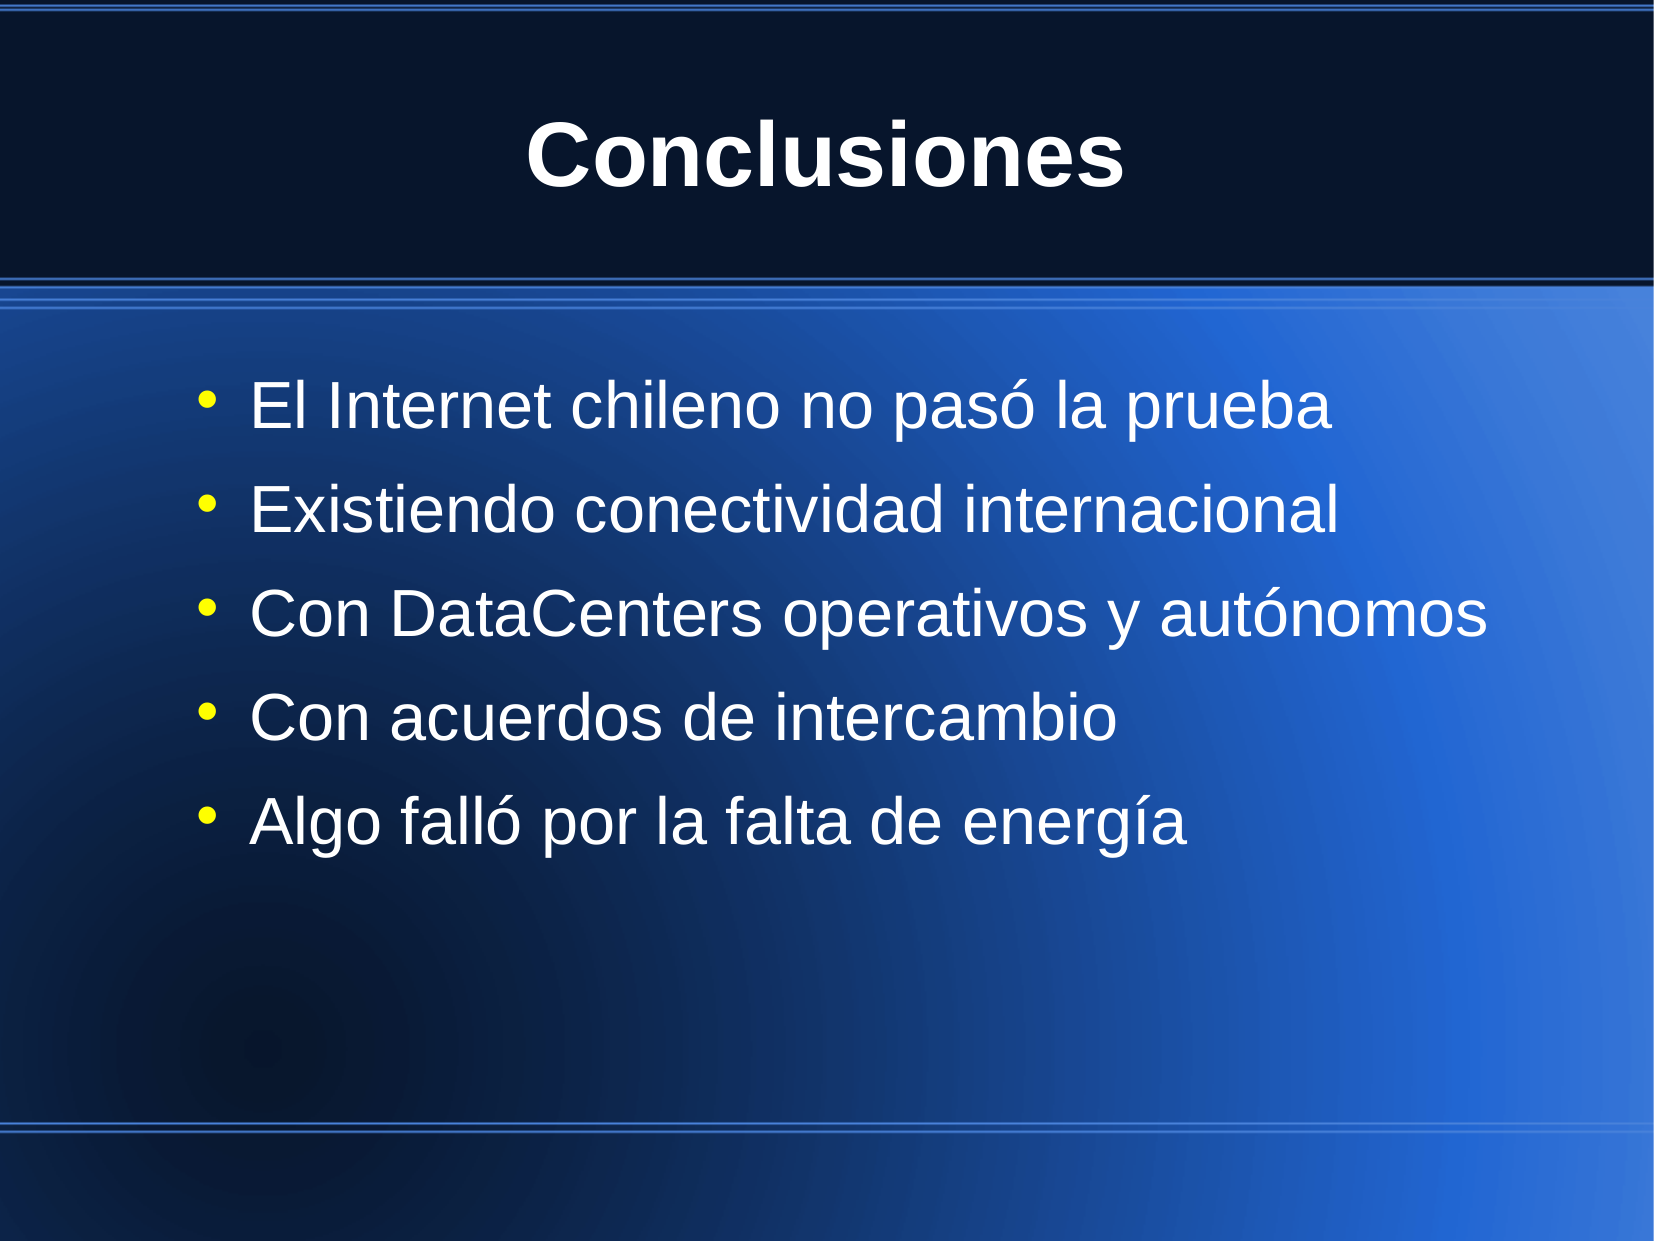

# Conclusiones
El Internet chileno no pasó la prueba
Existiendo conectividad internacional
Con DataCenters operativos y autónomos
Con acuerdos de intercambio
Algo falló por la falta de energía